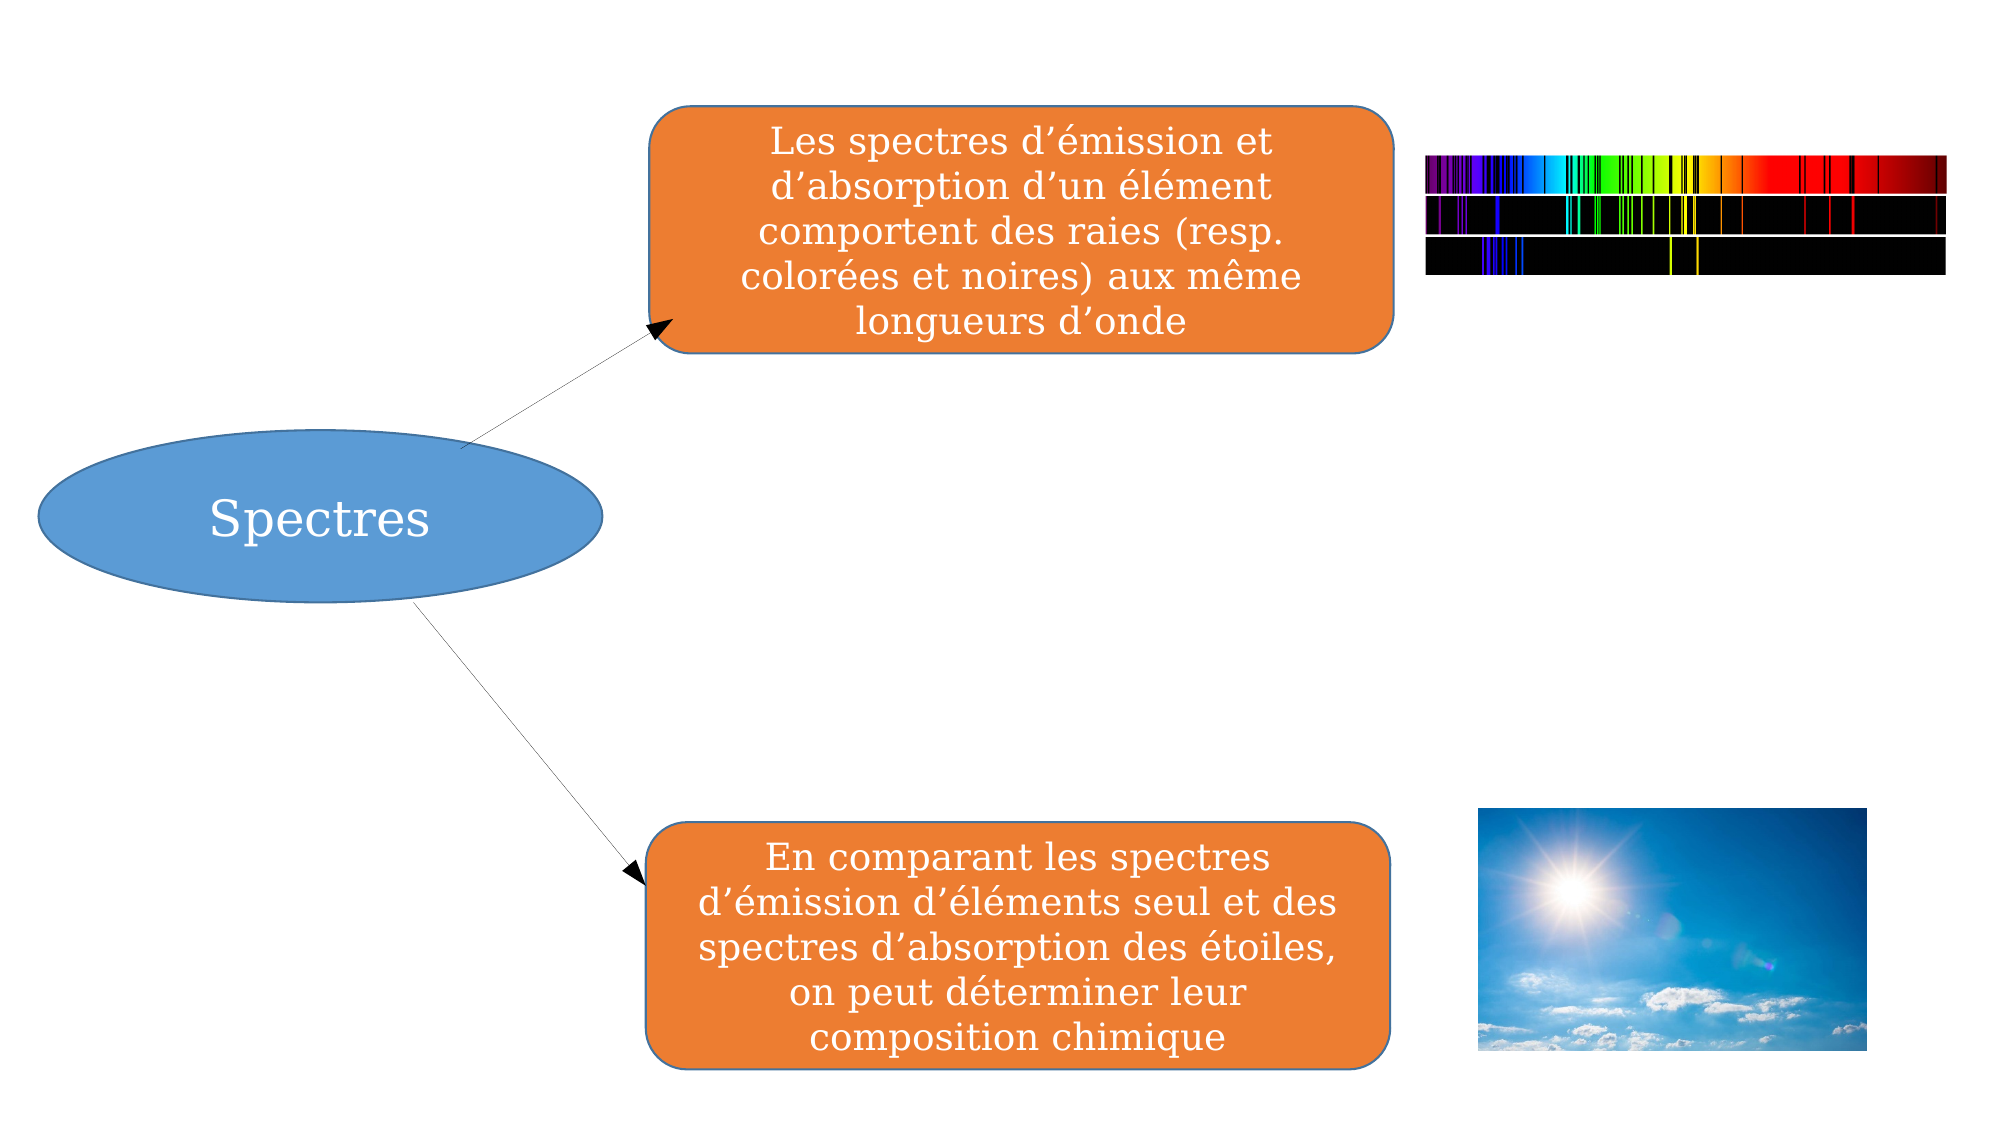

Les spectres d’émission et d’absorption d’un élément comportent des raies (resp. colorées et noires) aux même longueurs d’onde
Spectres
En comparant les spectres d’émission d’éléments seul et des spectres d’absorption des étoiles, on peut déterminer leur composition chimique